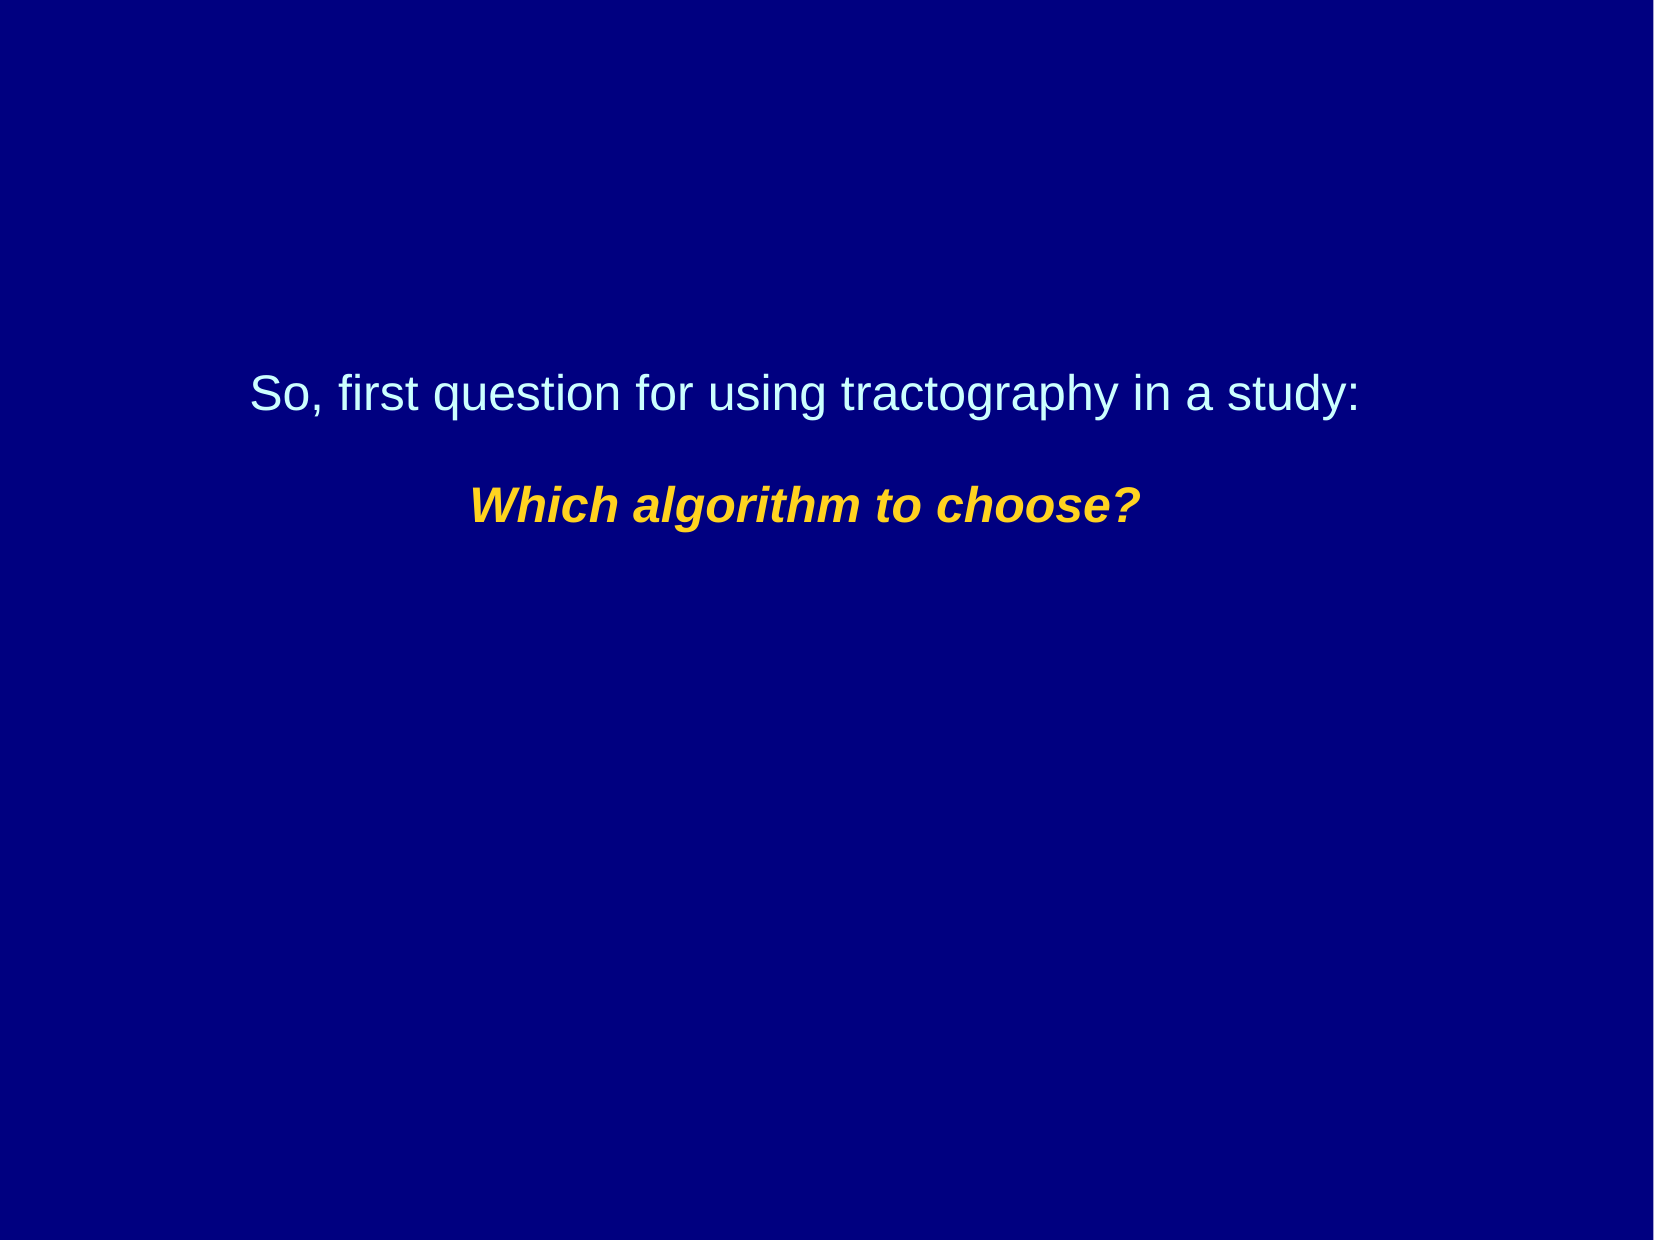

So, first question for using tractography in a study:
Which algorithm to choose?